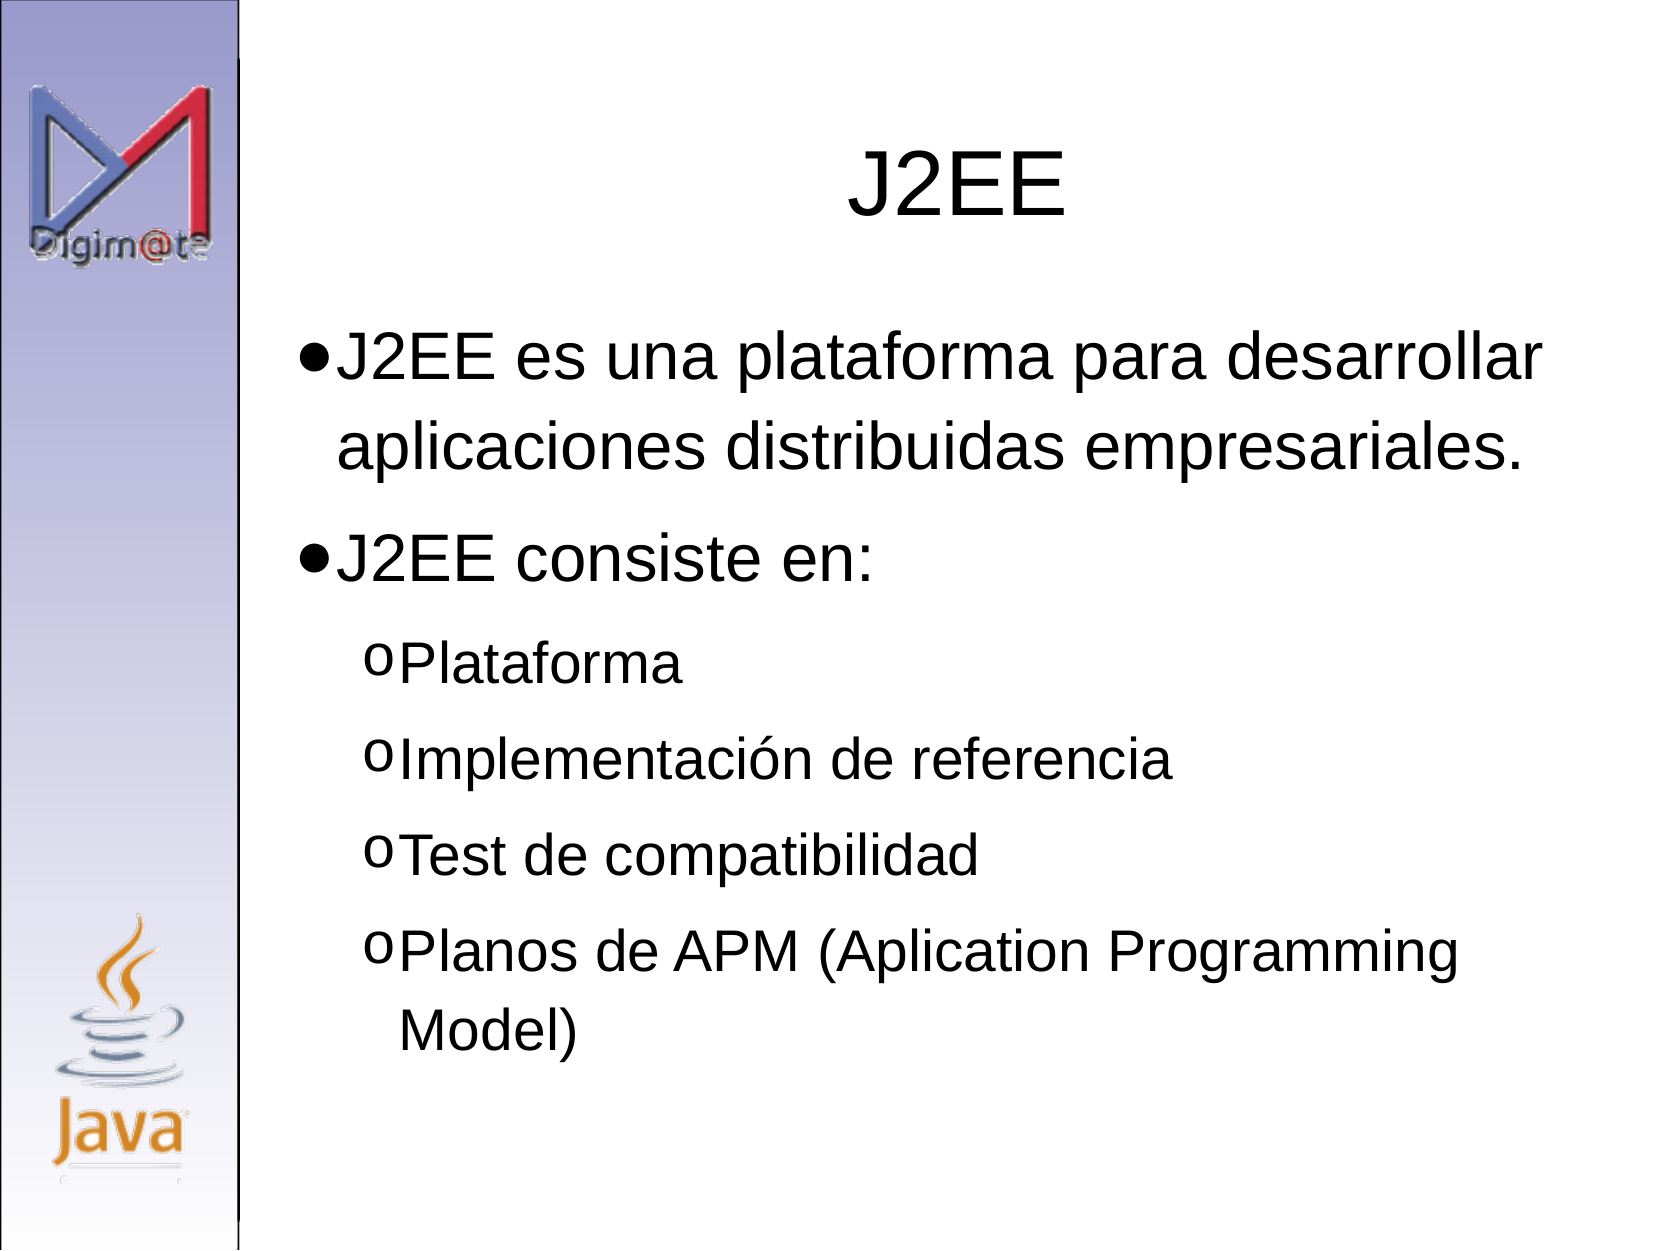

# J2EE
J2EE es una plataforma para desarrollar aplicaciones distribuidas empresariales.
J2EE consiste en:
Plataforma
Implementación de referencia
Test de compatibilidad
Planos de APM (Aplication Programming Model)